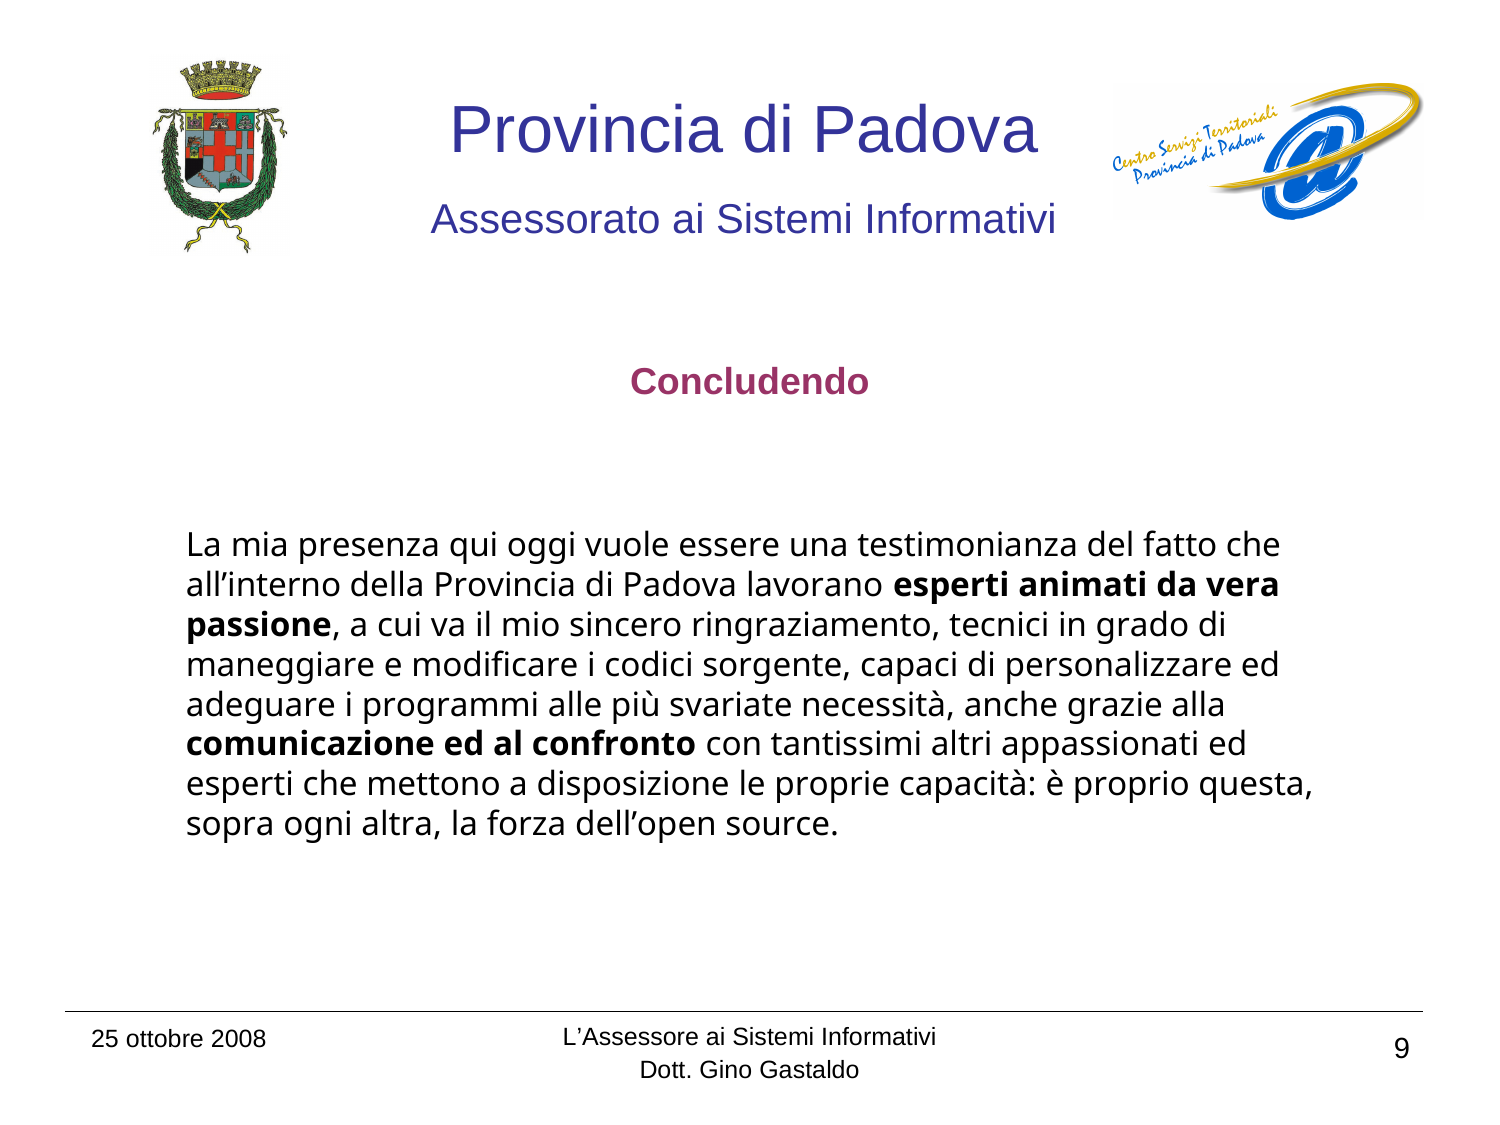

Concludendo
La mia presenza qui oggi vuole essere una testimonianza del fatto che all’interno della Provincia di Padova lavorano esperti animati da vera passione, a cui va il mio sincero ringraziamento, tecnici in grado di maneggiare e modificare i codici sorgente, capaci di personalizzare ed adeguare i programmi alle più svariate necessità, anche grazie alla comunicazione ed al confronto con tantissimi altri appassionati ed esperti che mettono a disposizione le proprie capacità: è proprio questa, sopra ogni altra, la forza dell’open source.
9